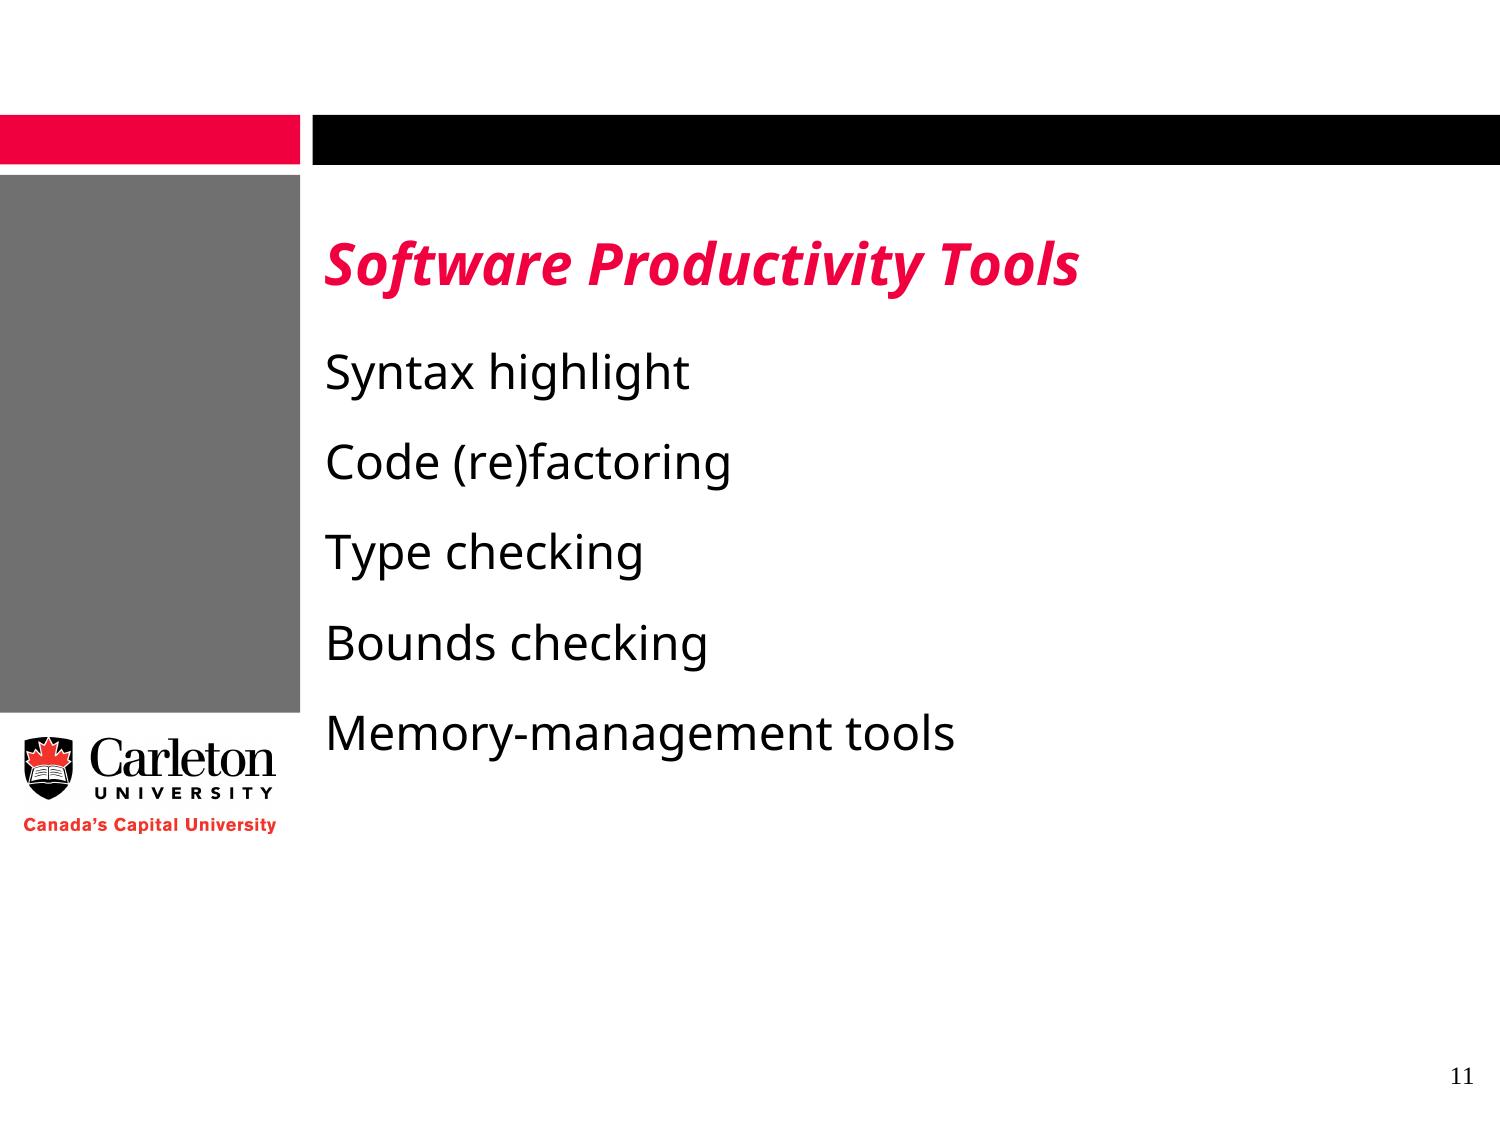

# Software Productivity Tools
Syntax highlight
Code (re)factoring
Type checking
Bounds checking
Memory-management tools
11